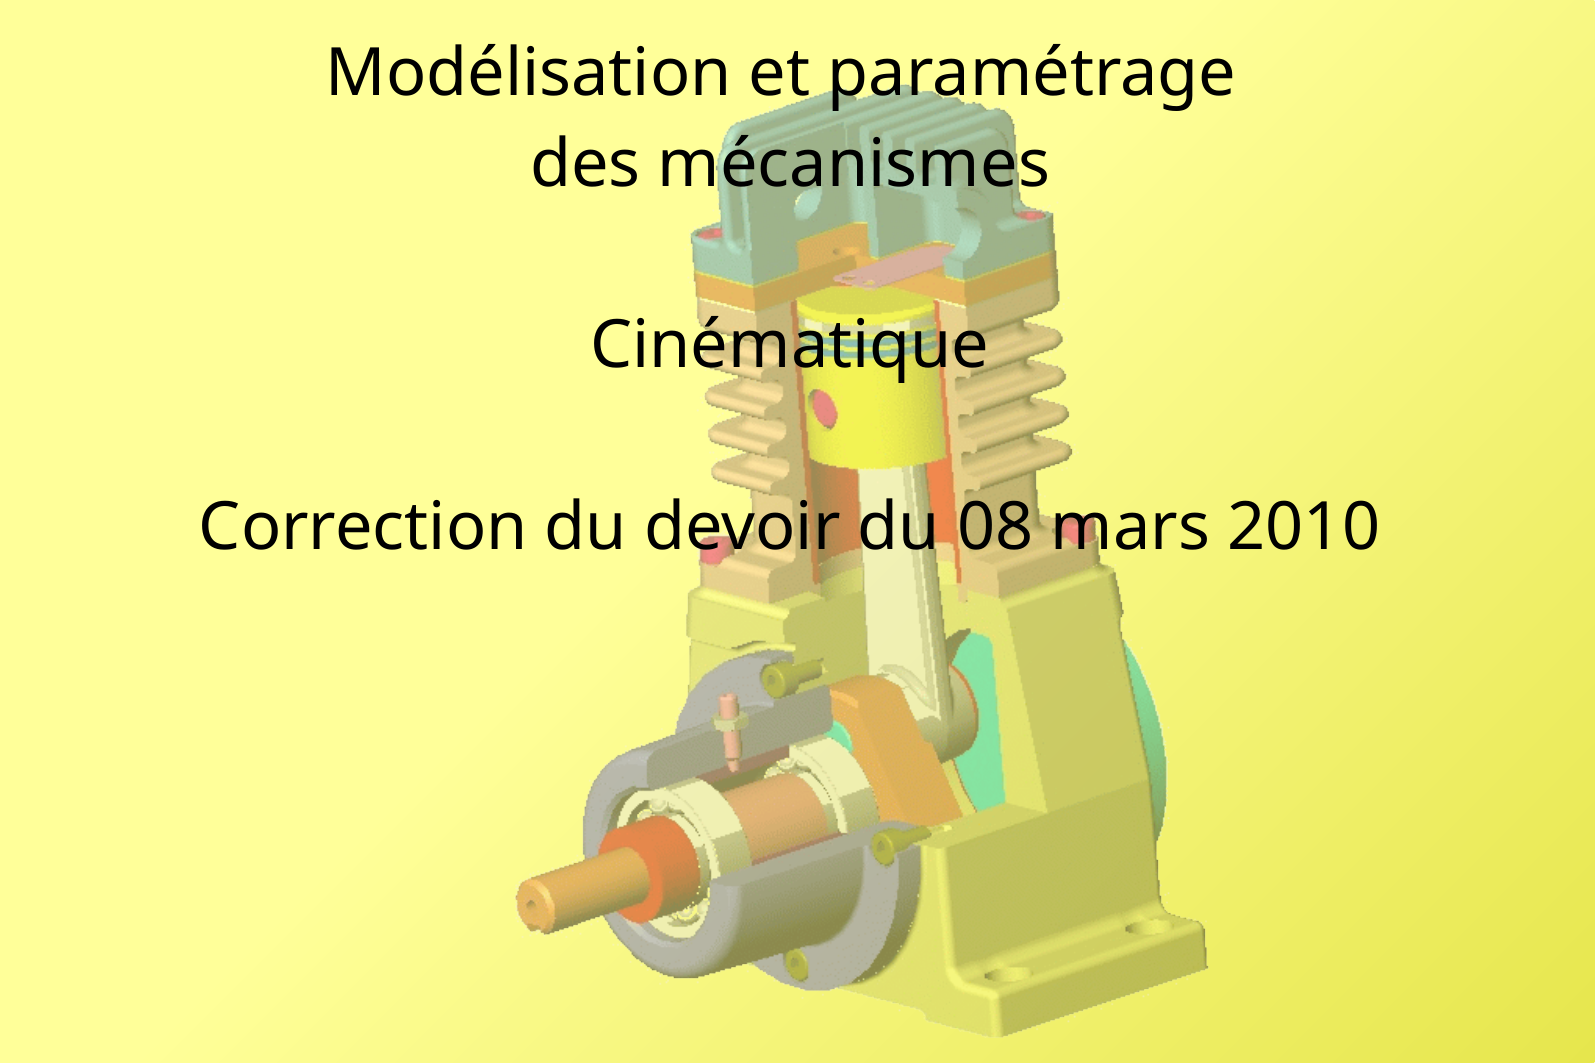

# Modélisation et paramétrage
des mécanismes
Cinématique
Correction du devoir du 08 mars 2010